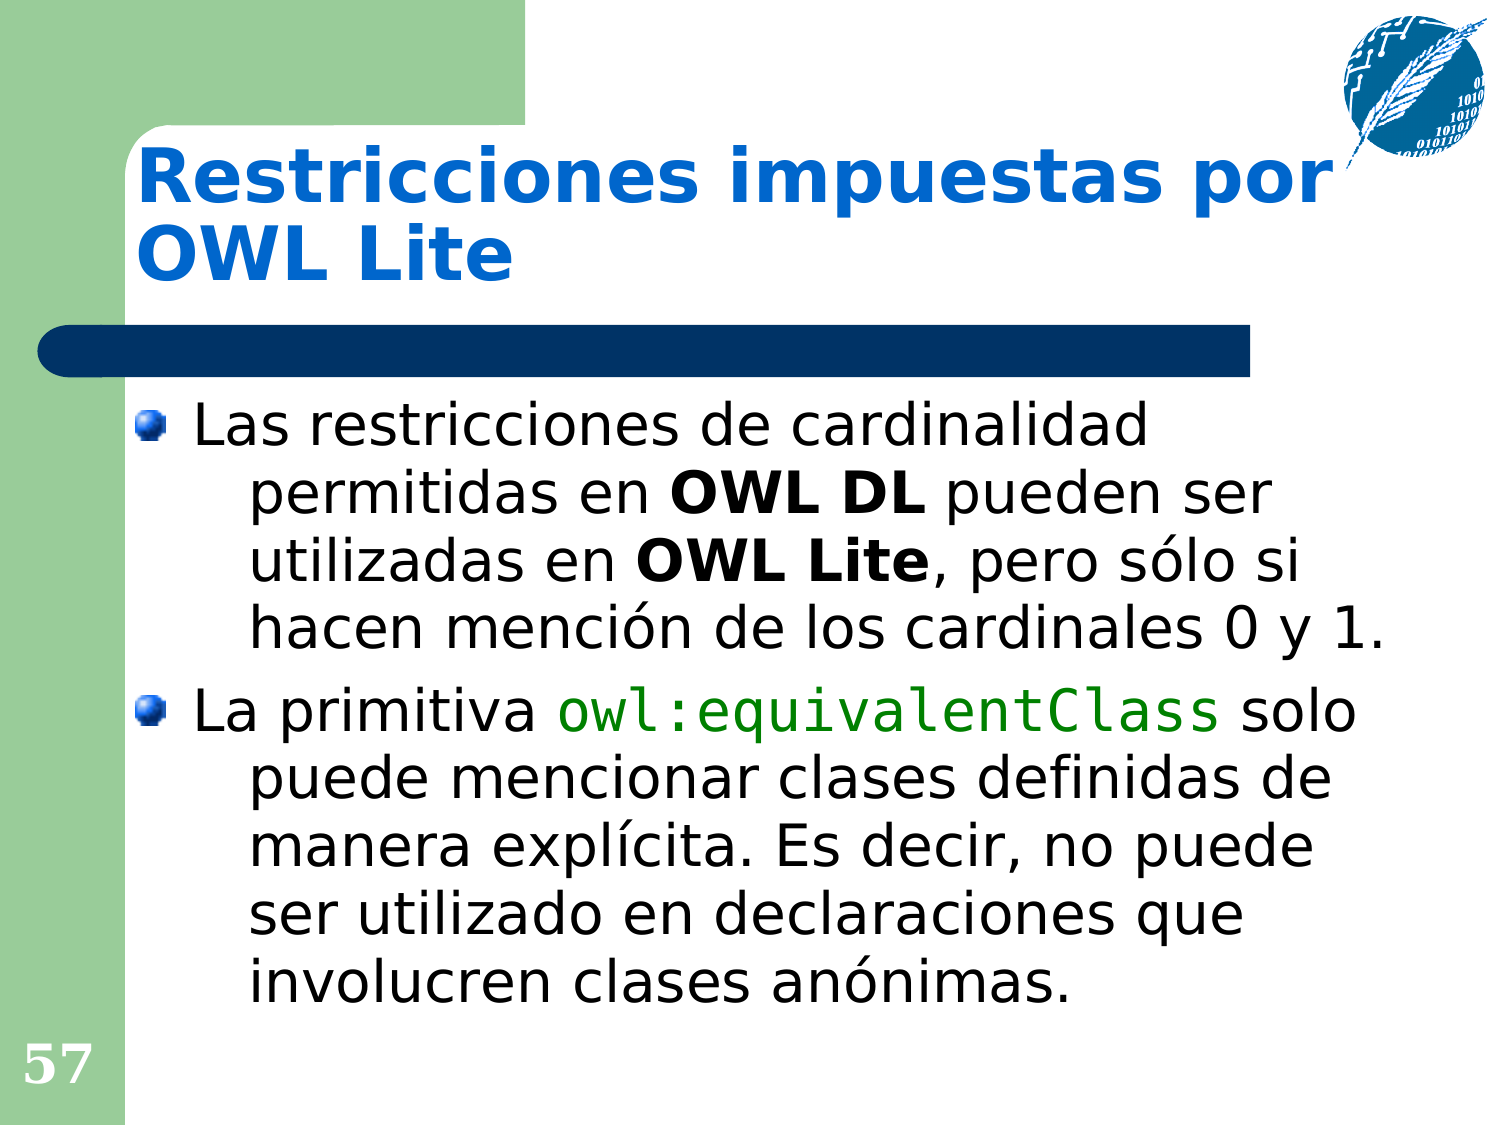

# Restricciones impuestas por OWL Lite
Las restricciones de cardinalidad permitidas en OWL DL pueden ser utilizadas en OWL Lite, pero sólo si hacen mención de los cardinales 0 y 1.
La primitiva owl:equivalentClass solo puede mencionar clases definidas de manera explícita. Es decir, no puede ser utilizado en declaraciones que involucren clases anónimas.
57